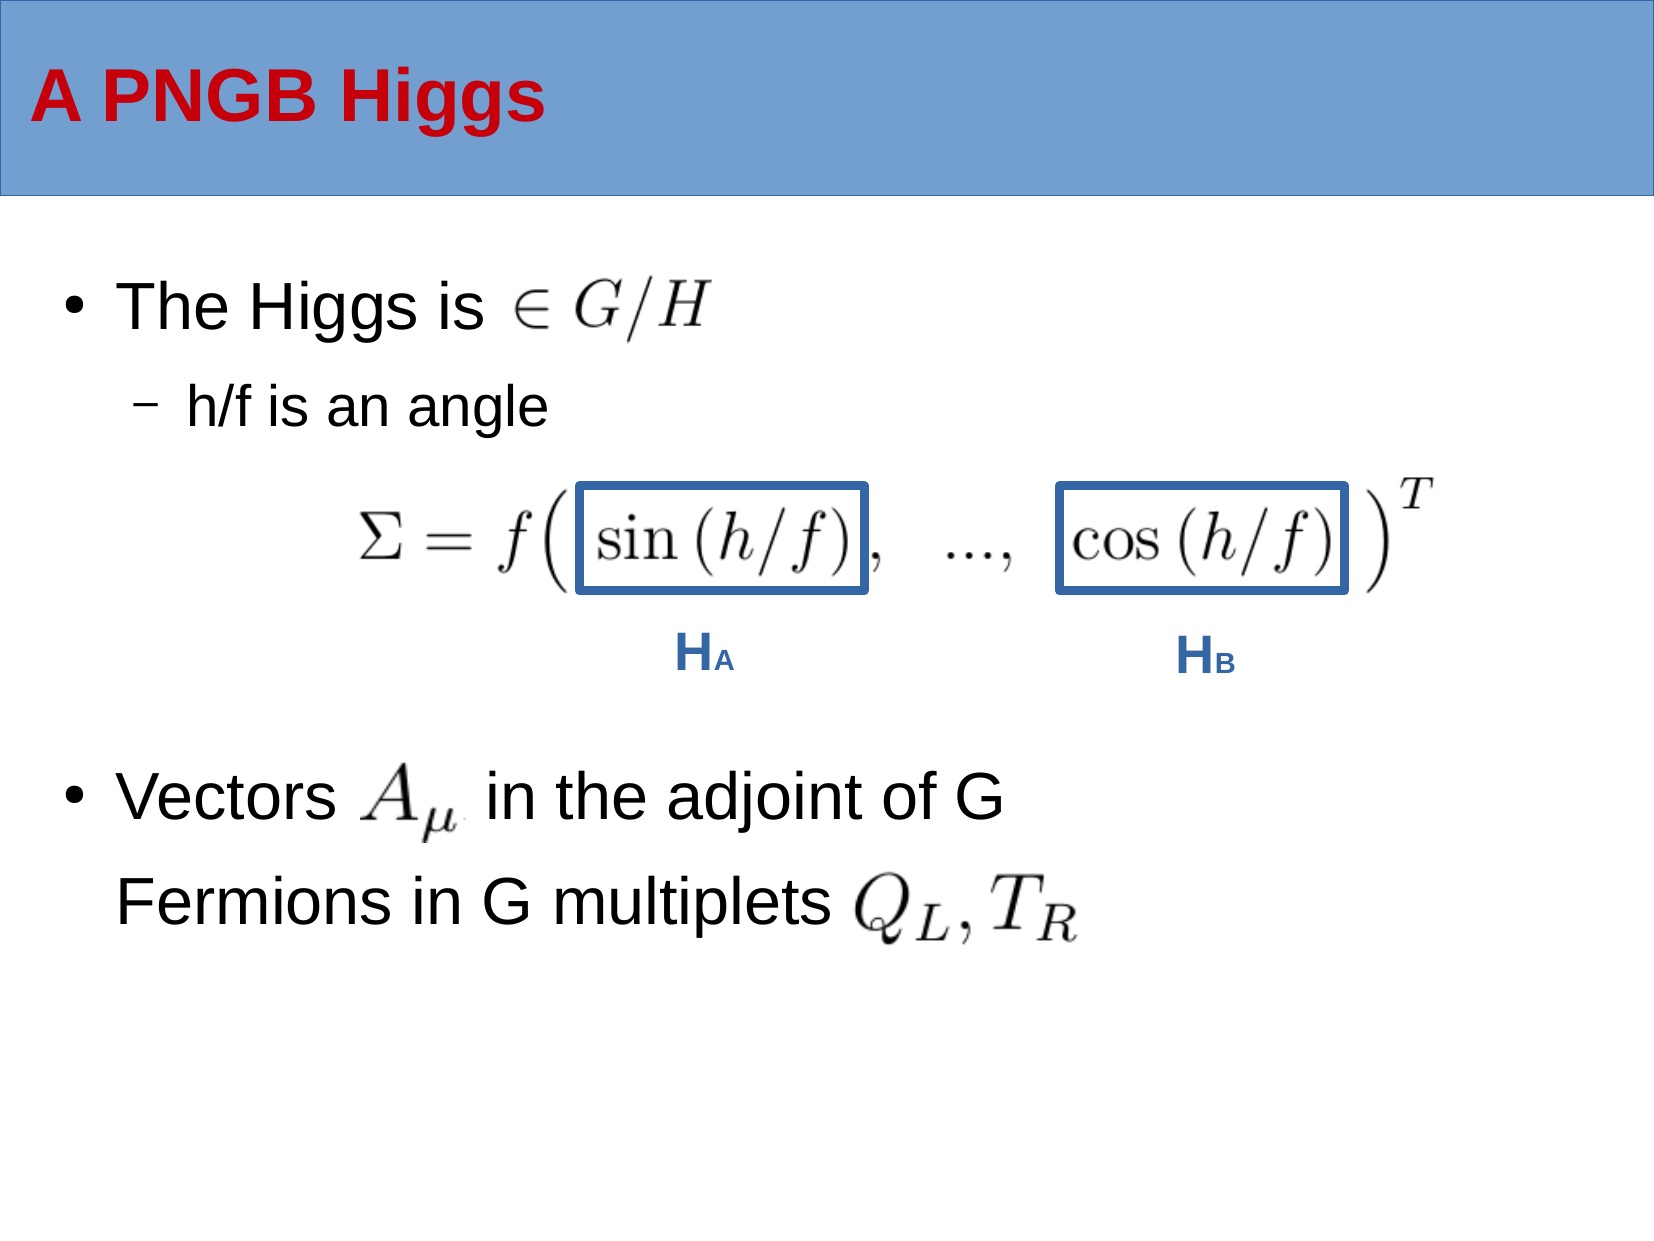

# A PNGB Higgs
The Higgs is
h/f is an angle
Vectors in the adjoint of G
Fermions in G multiplets
HA
HB